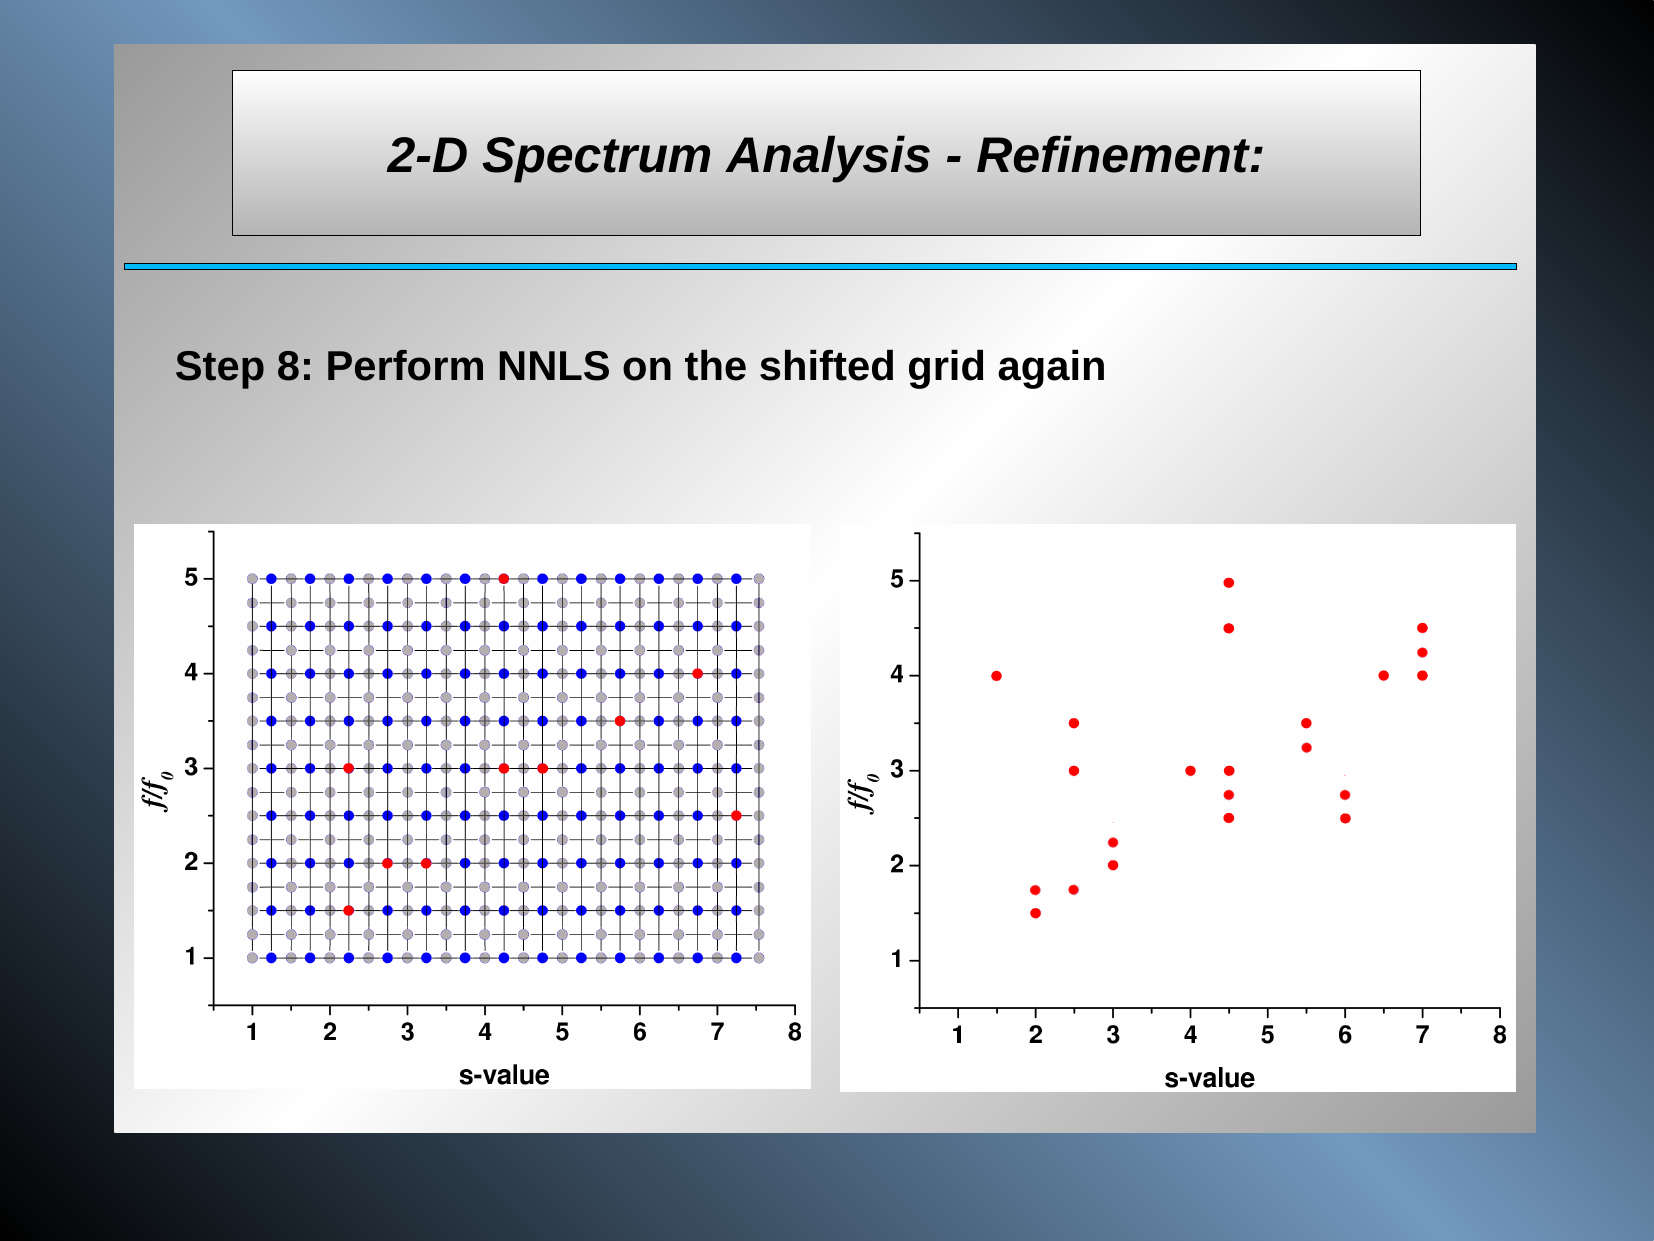

2-D Spectrum Analysis - Refinement:
Step 8: Perform NNLS on the shifted grid again